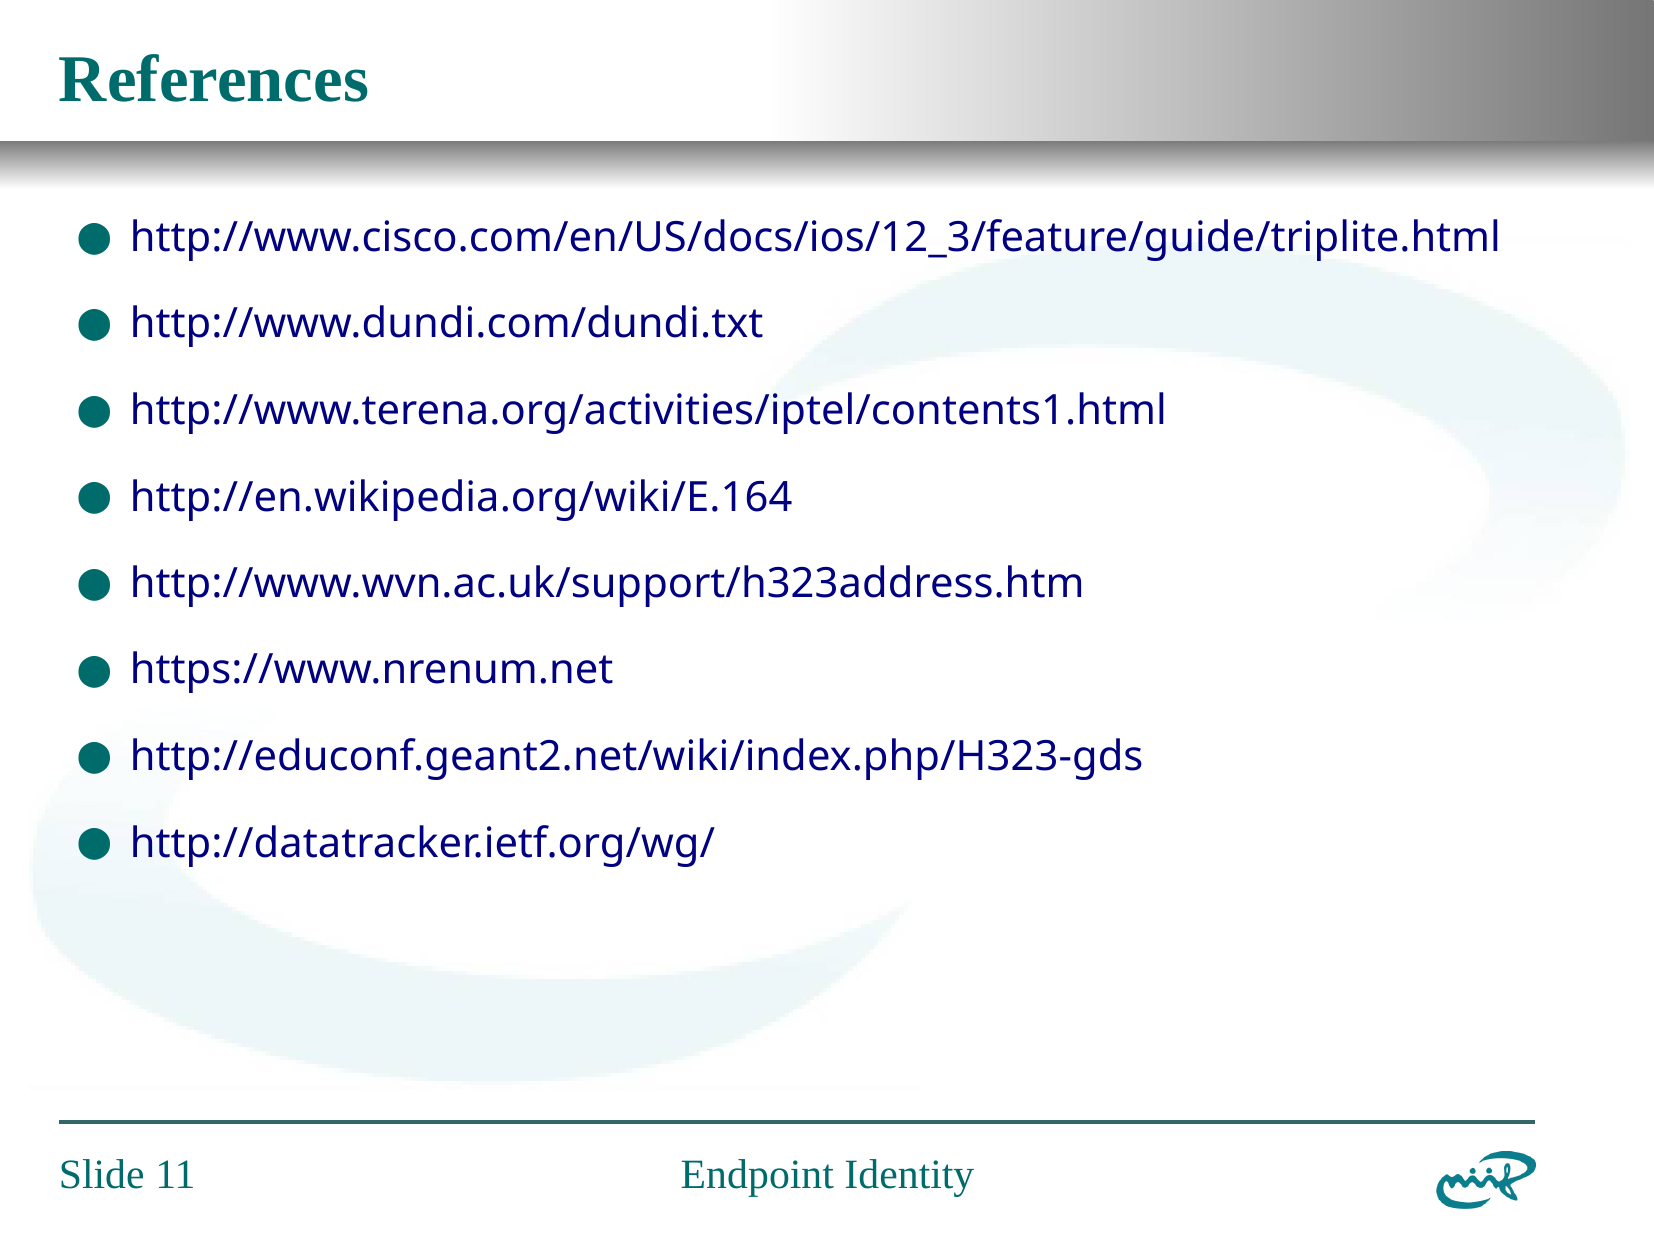

# References
http://www.cisco.com/en/US/docs/ios/12_3/feature/guide/triplite.html
http://www.dundi.com/dundi.txt
http://www.terena.org/activities/iptel/contents1.html
http://en.wikipedia.org/wiki/E.164
http://www.wvn.ac.uk/support/h323address.htm
https://www.nrenum.net
http://educonf.geant2.net/wiki/index.php/H323-gds
http://datatracker.ietf.org/wg/
11
Endpoint Identity